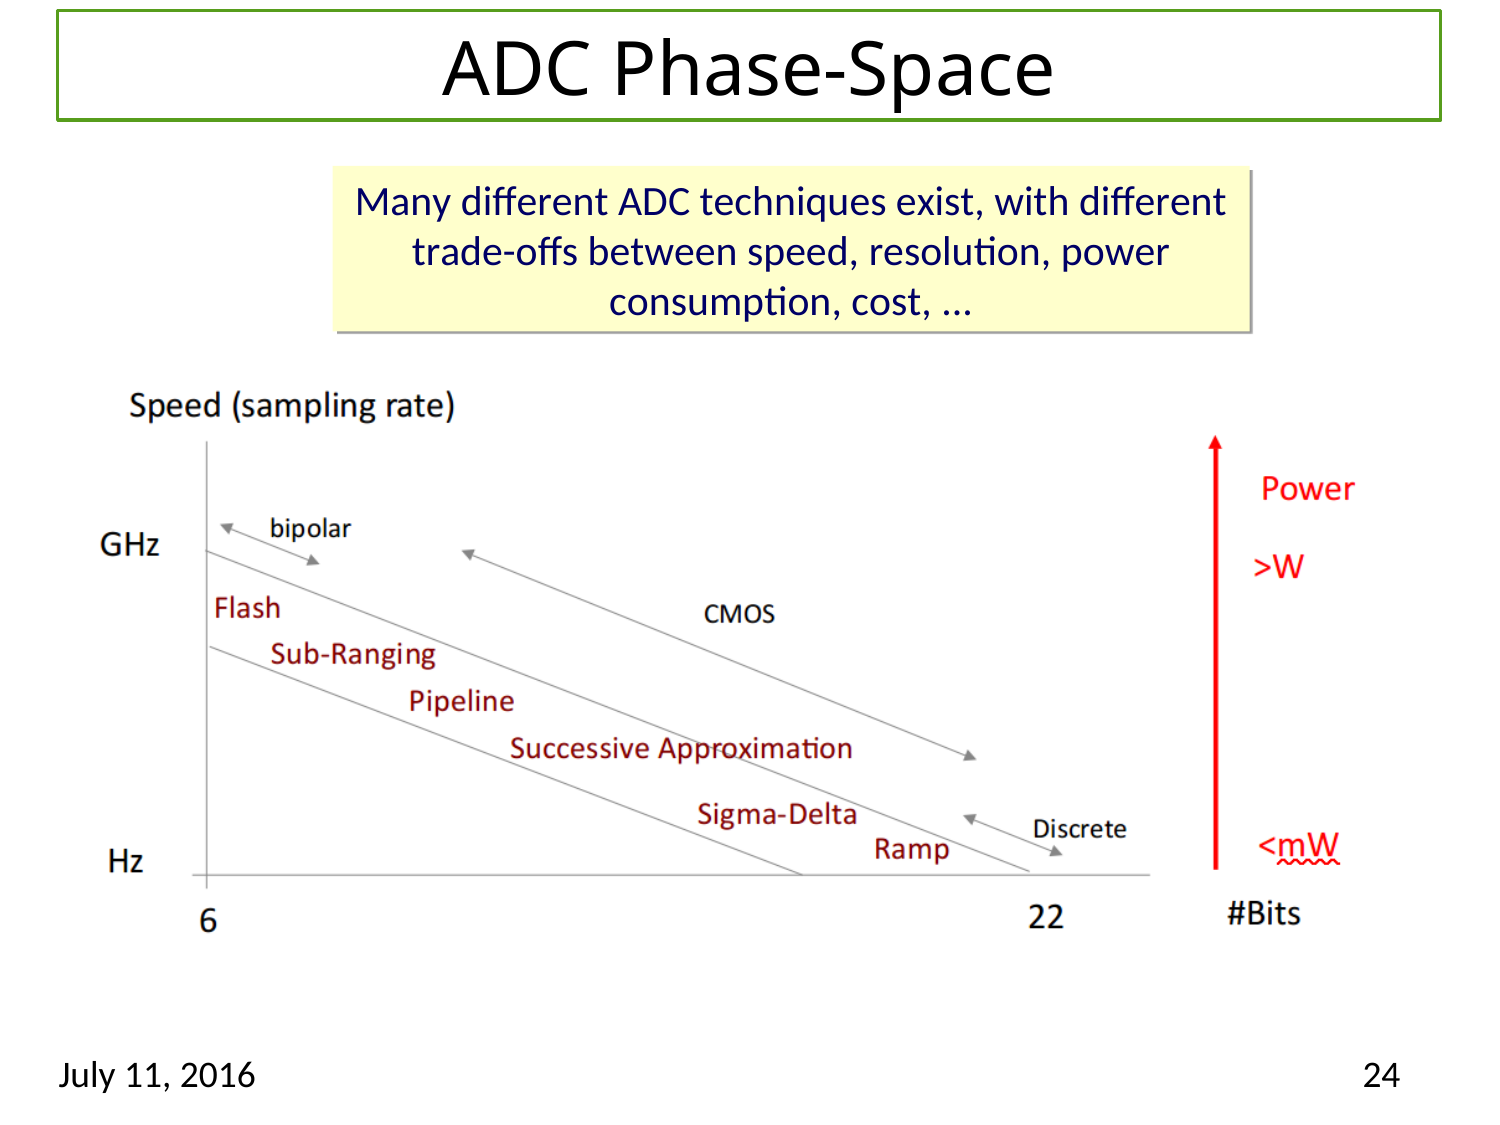

# ADC Phase-Space
Many different ADC techniques exist, with different trade-offs between speed, resolution, power consumption, cost, ...
24